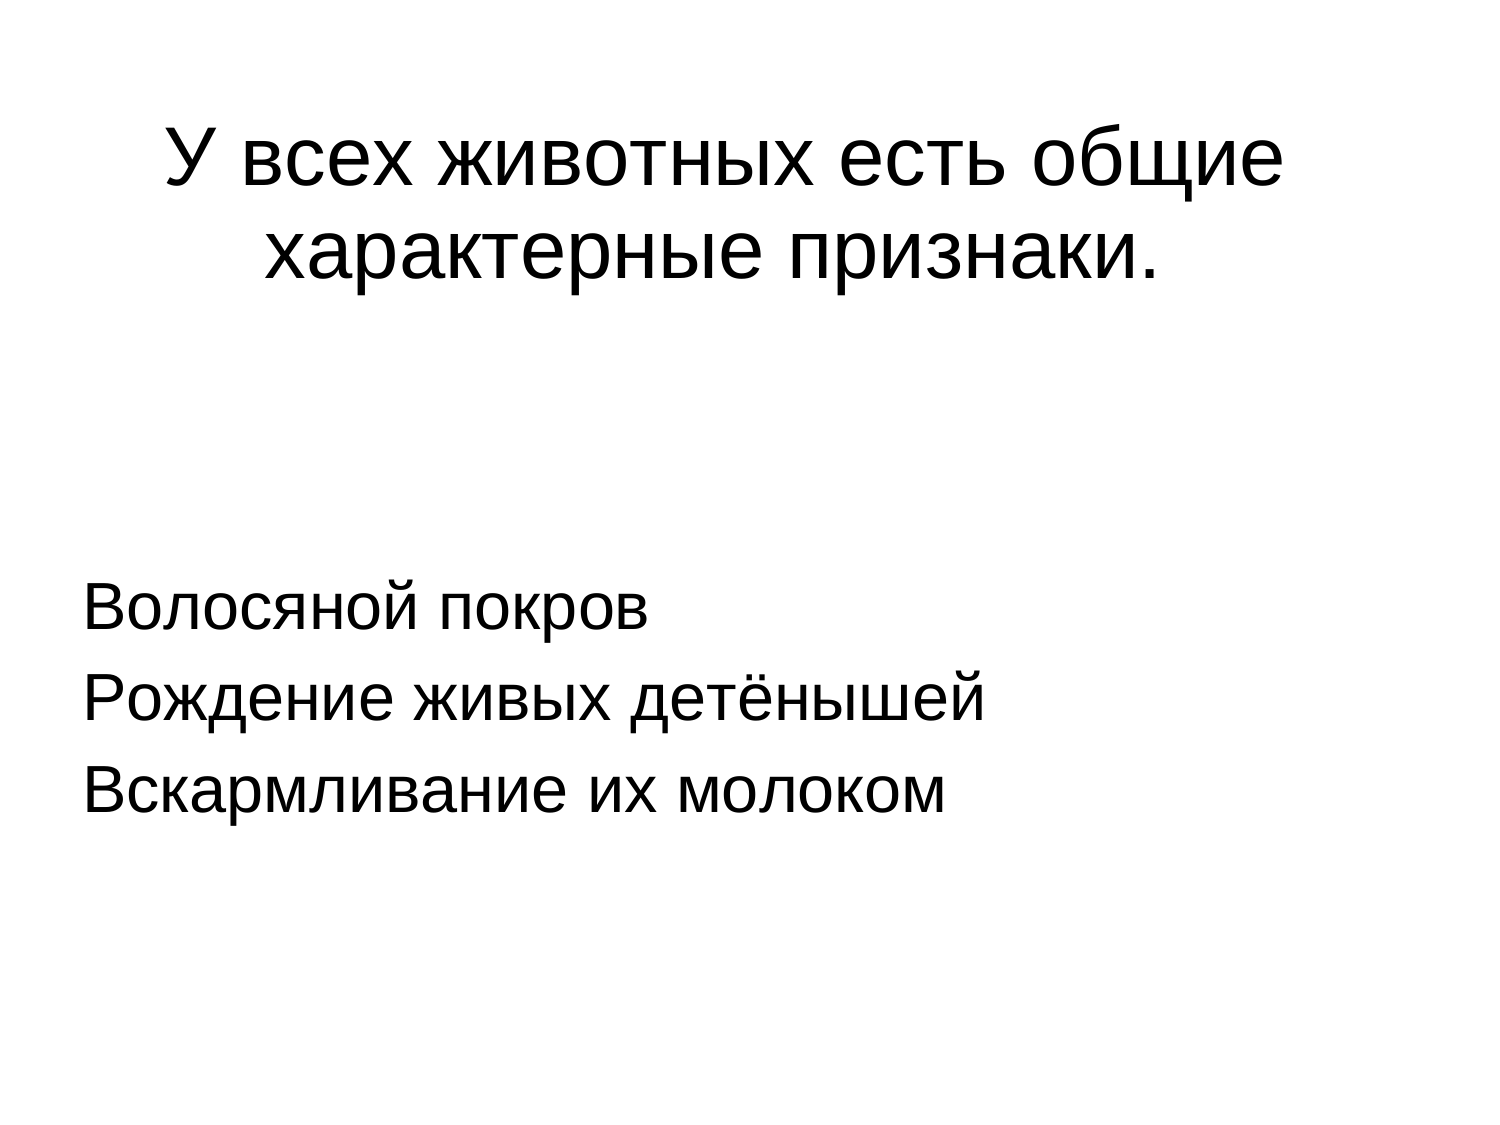

# У всех животных есть общие характерные признаки.
Волосяной покров
Рождение живых детёнышей
Вскармливание их молоком